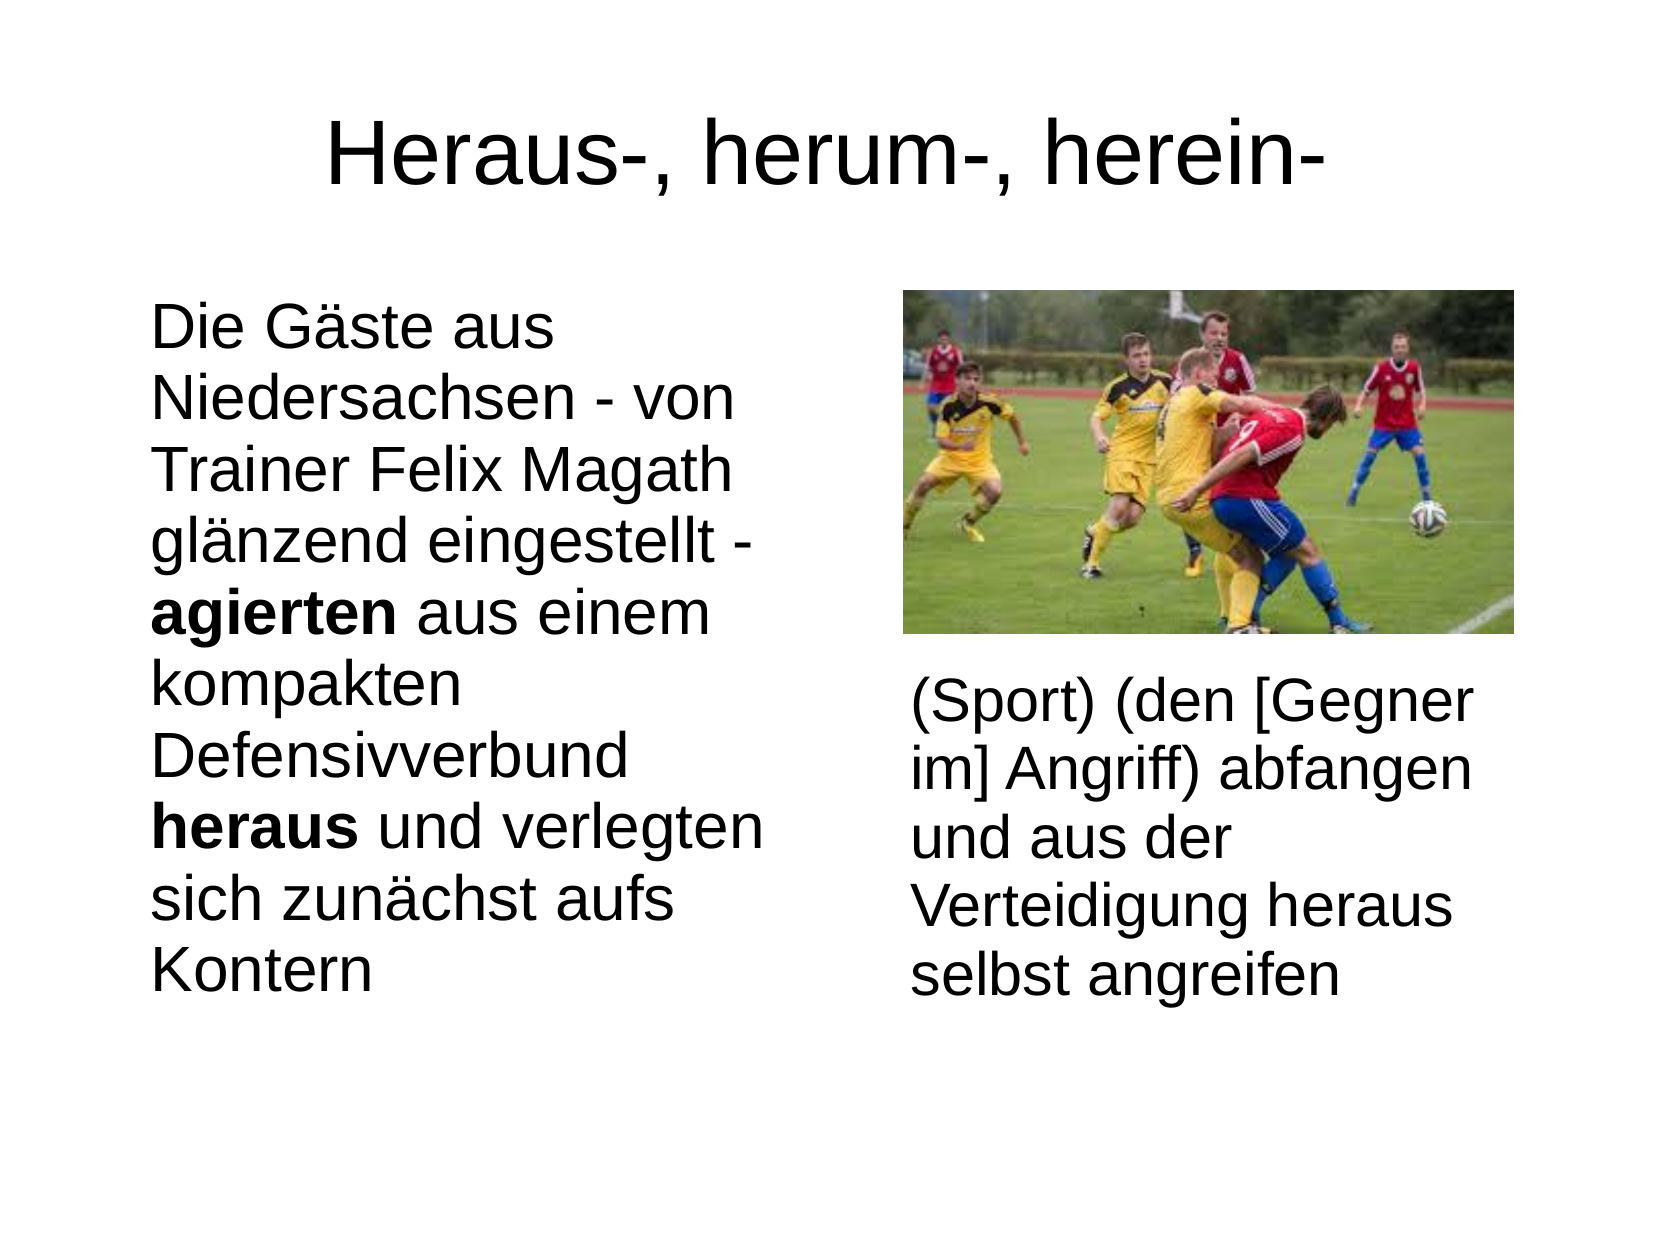

# Heraus-, herum-, herein-
Die Gäste aus Niedersachsen - von Trainer Felix Magath glänzend eingestellt - agierten aus einem kompakten Defensivverbund heraus und verlegten sich zunächst aufs Kontern
(Sport) (den [Gegner im] Angriff) abfangen und aus der Verteidigung heraus selbst angreifen